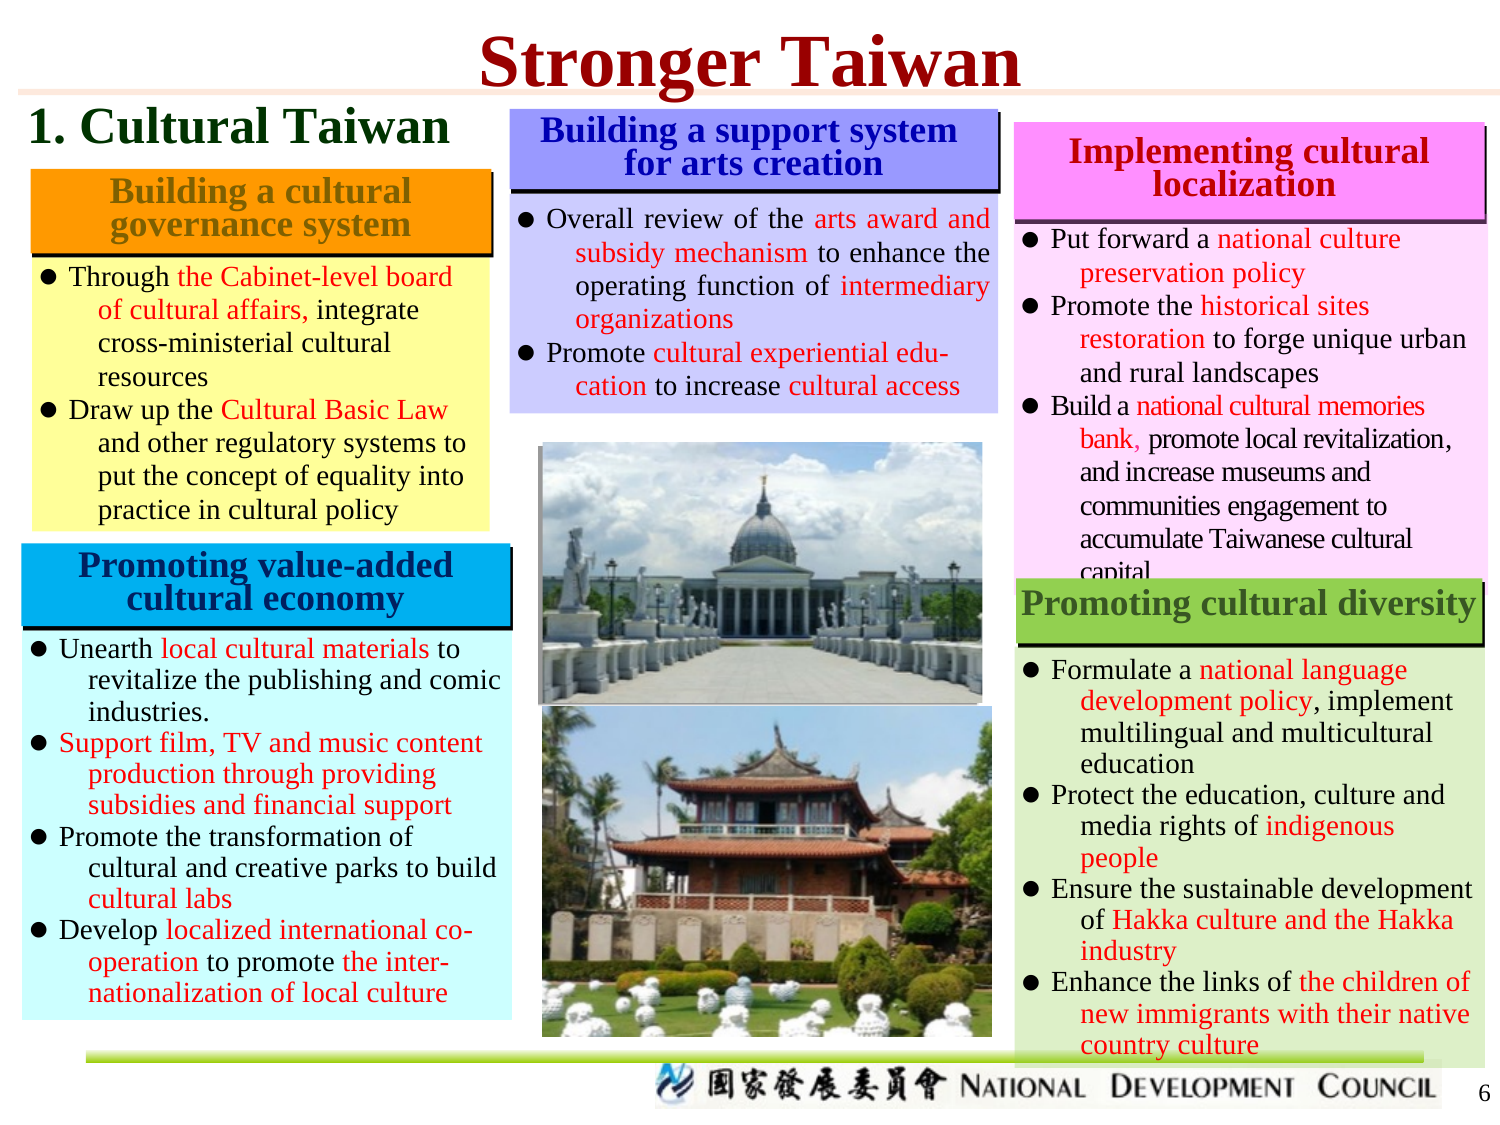

Stronger Taiwan
1. Cultural Taiwan
Building a support system
for arts creation
Implementing cultural localization
Building a cultural governance system
Overall review of the arts award and subsidy mechanism to enhance the operating function of intermediary organizations
Promote cultural experiential edu-cation to increase cultural access
Put forward a national culture preservation policy
Promote the historical sites restoration to forge unique urban and rural landscapes
Build a national cultural memories bank, promote local revitalization, and increase museums and communities engagement to accumulate Taiwanese cultural capital
Through the Cabinet-level board of cultural affairs, integrate cross-ministerial cultural resources
Draw up the Cultural Basic Law and other regulatory systems to put the concept of equality into practice in cultural policy
Promoting value-added cultural economy
Promoting cultural diversity
Unearth local cultural materials to revitalize the publishing and comic industries.
Support film, TV and music content production through providing subsidies and financial support
Promote the transformation of cultural and creative parks to build cultural labs
Develop localized international co-operation to promote the inter-nationalization of local culture
Formulate a national language development policy, implement multilingual and multicultural education
Protect the education, culture and media rights of indigenous people
Ensure the sustainable development of Hakka culture and the Hakka industry
Enhance the links of the children of new immigrants with their native country culture